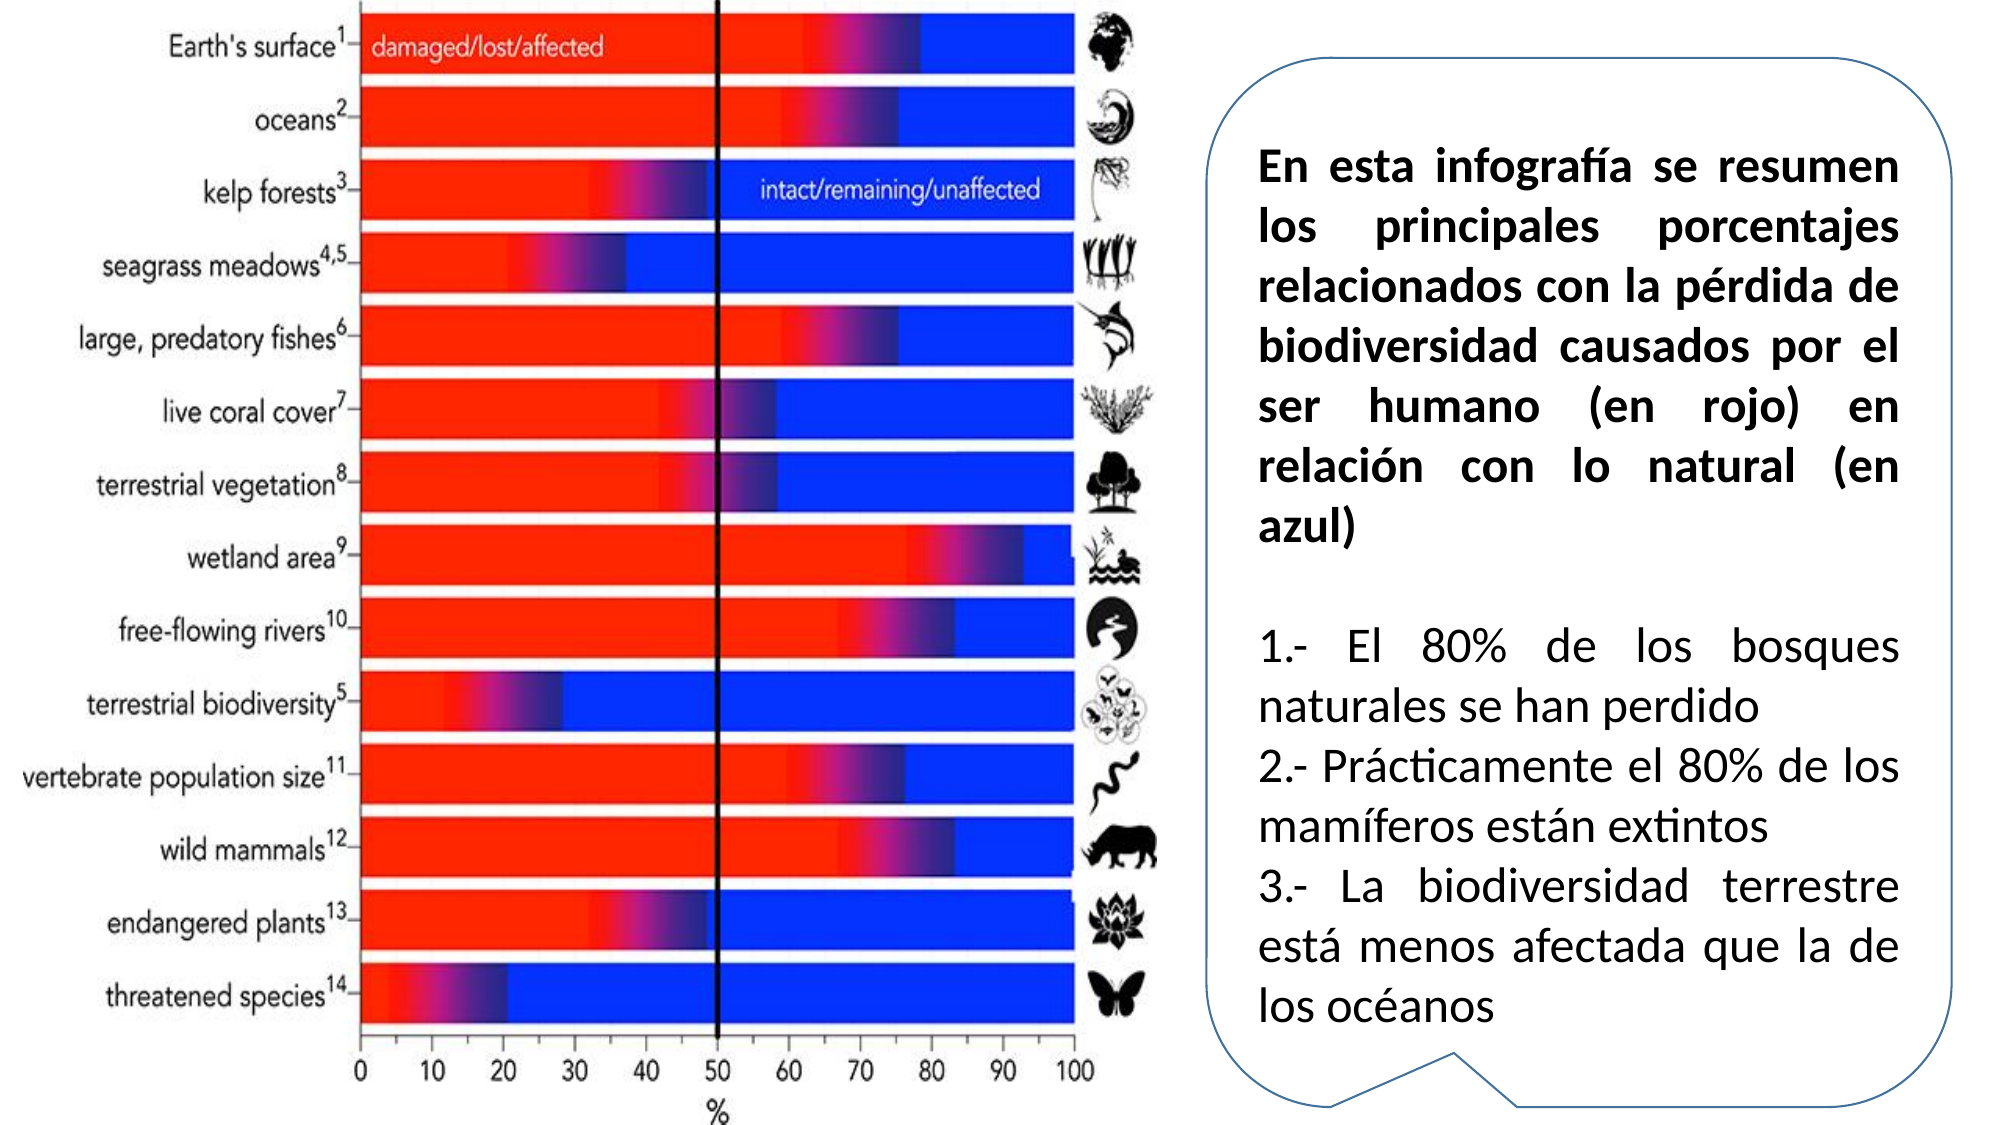

En esta infografía se resumen los principales porcentajes relacionados con la pérdida de biodiversidad causados por el ser humano (en rojo) en relación con lo natural (en azul)
1.- El 80% de los bosques naturales se han perdido
2.- Prácticamente el 80% de los mamíferos están extintos
3.- La biodiversidad terrestre está menos afectada que la de los océanos